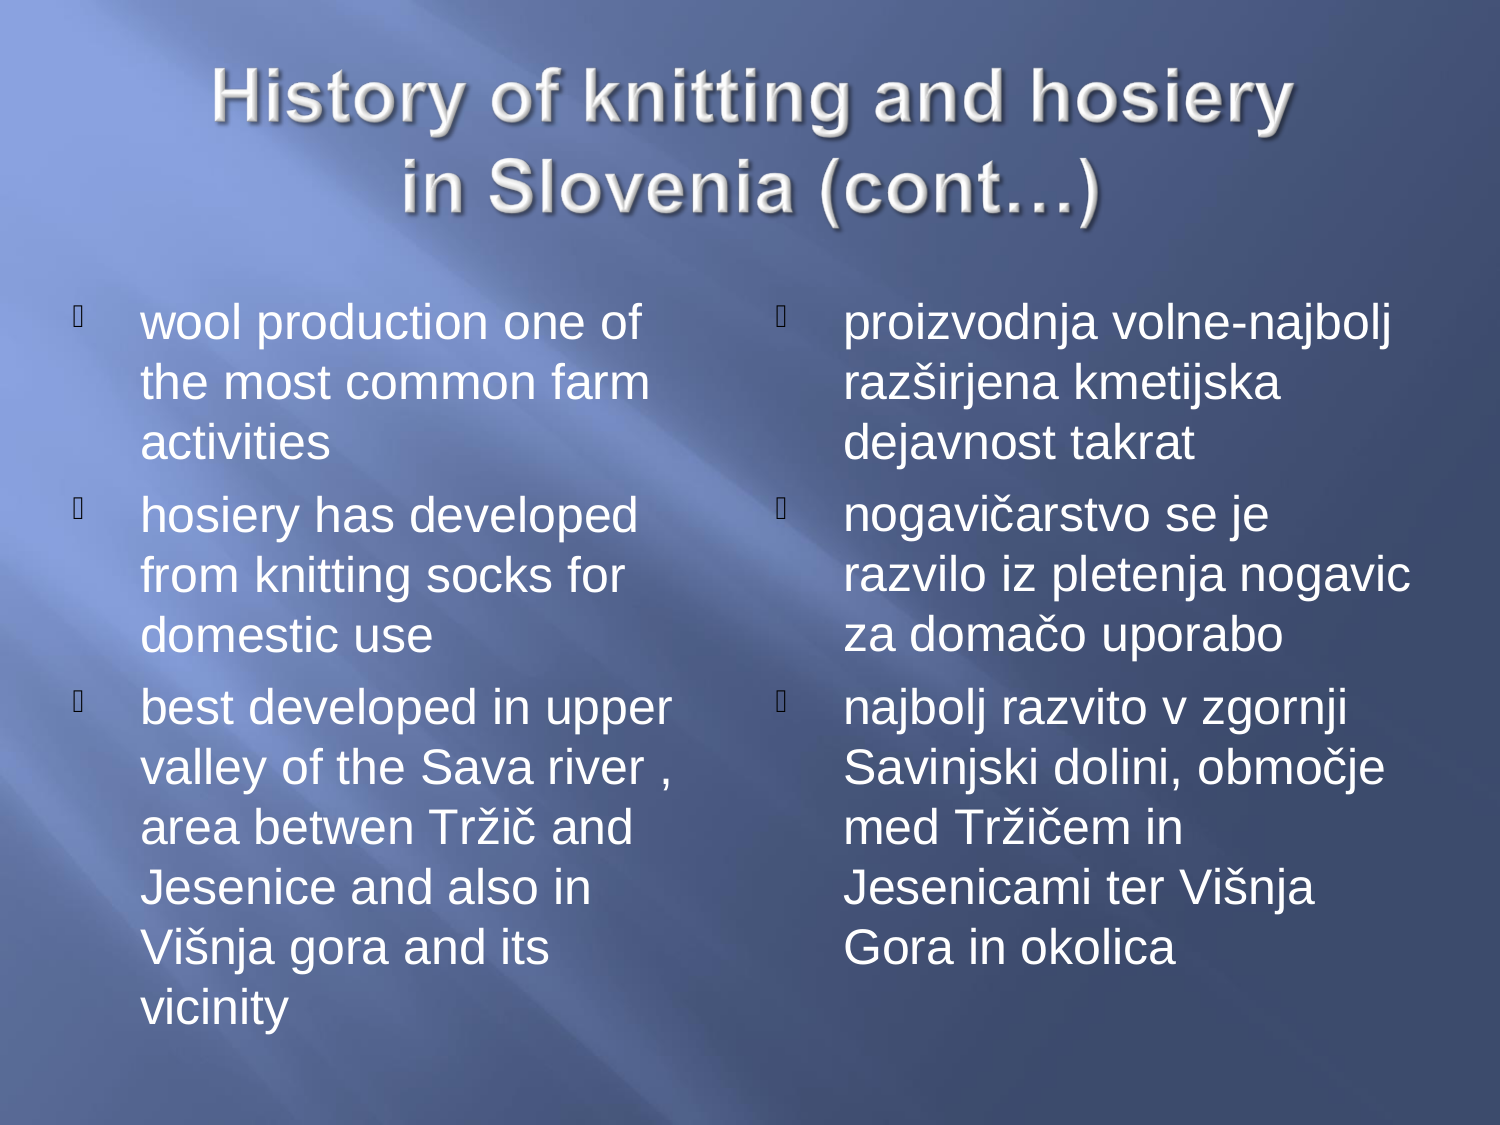

proizvodnja volne-najbolj razširjena kmetijska dejavnost takrat
nogavičarstvo se je razvilo iz pletenja nogavic za domačo uporabo
najbolj razvito v zgornji Savinjski dolini, območje med Tržičem in Jesenicami ter Višnja Gora in okolica
# wool production one of the most common farm activities
hosiery has developed from knitting socks for domestic use
best developed in upper valley of the Sava river , area betwen Tržič and Jesenice and also in Višnja gora and its vicinity